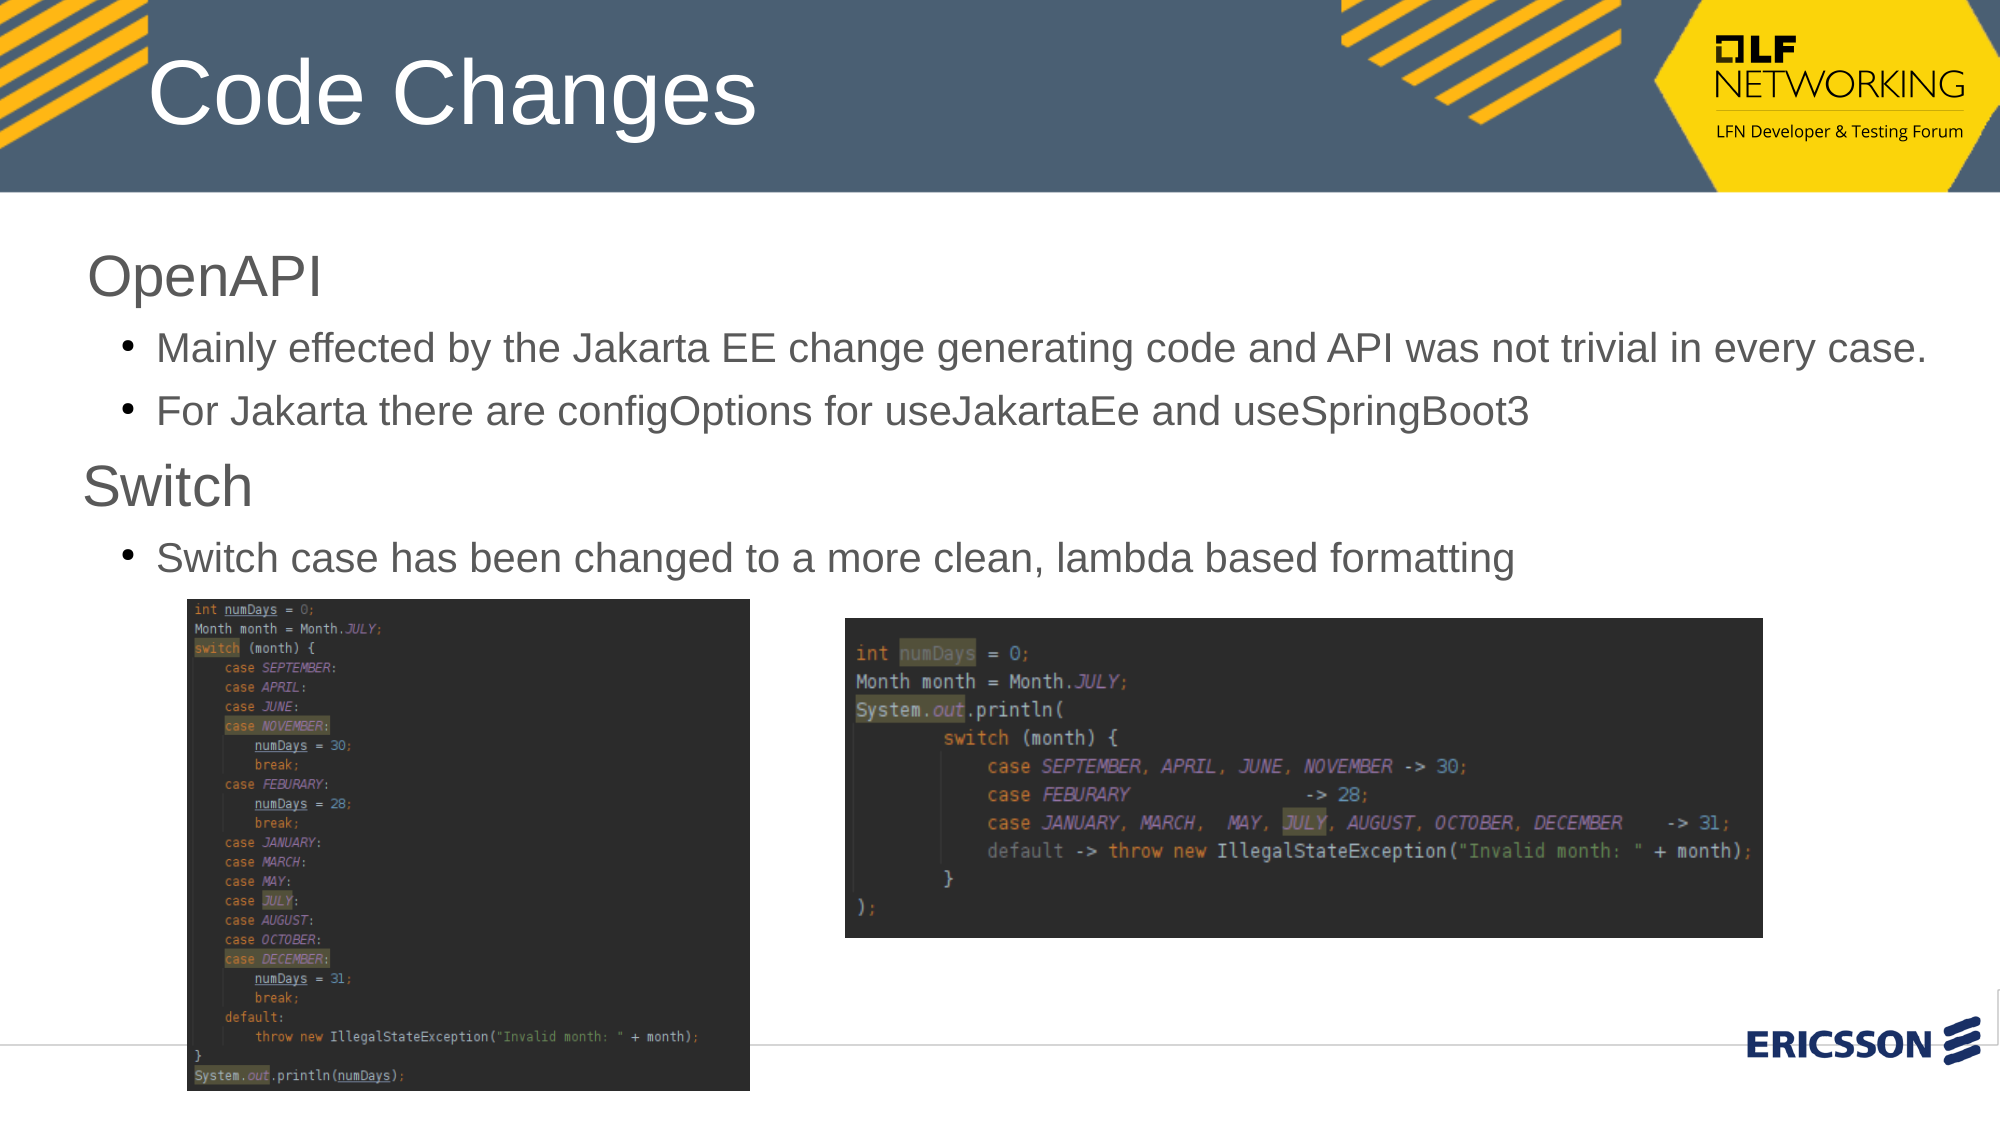

Code Changes
# OpenAPI
Mainly effected by the Jakarta EE change generating code and API was not trivial in every case.
For Jakarta there are configOptions for useJakartaEe and useSpringBoot3
 Switch
Switch case has been changed to a more clean, lambda based formatting